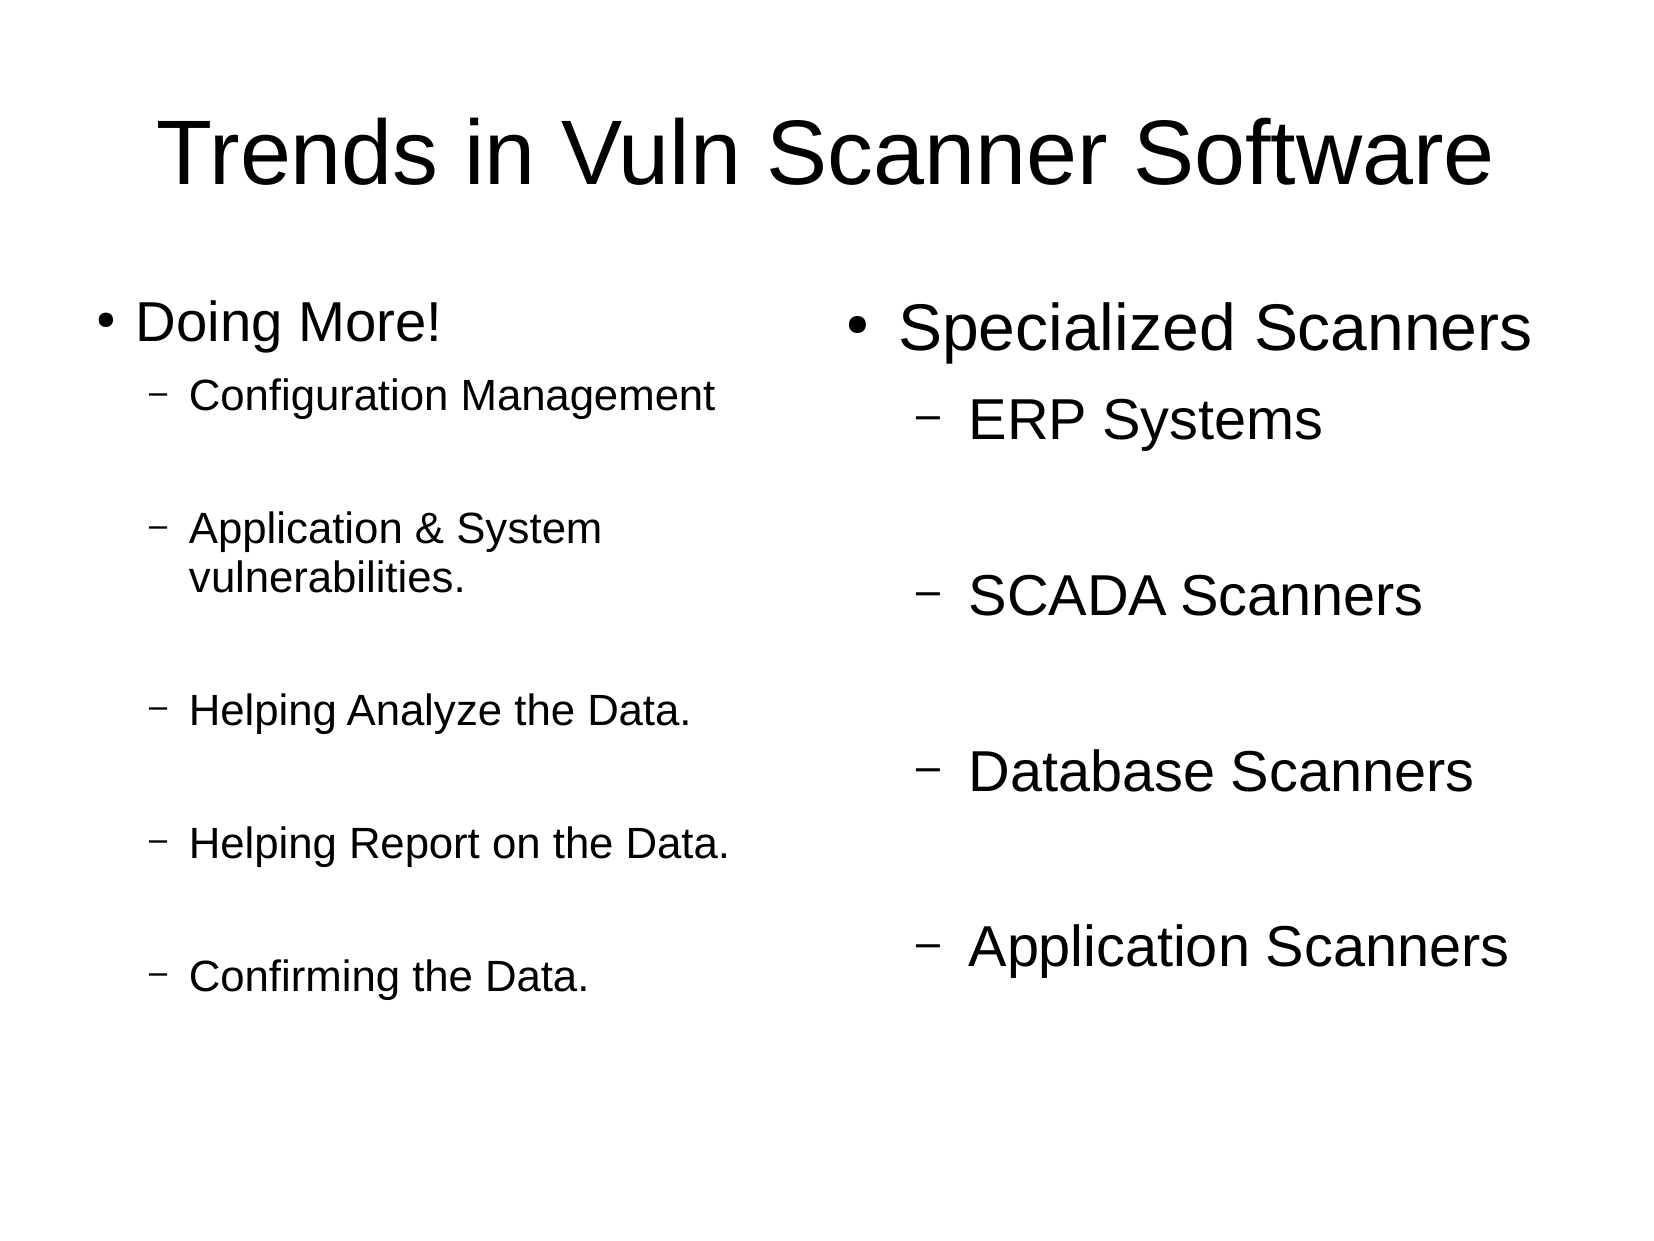

# Trends in Vuln Scanner Software
Doing More!
Configuration Management
Application & System vulnerabilities.
Helping Analyze the Data.
Helping Report on the Data.
Confirming the Data.
Specialized Scanners
ERP Systems
SCADA Scanners
Database Scanners
Application Scanners